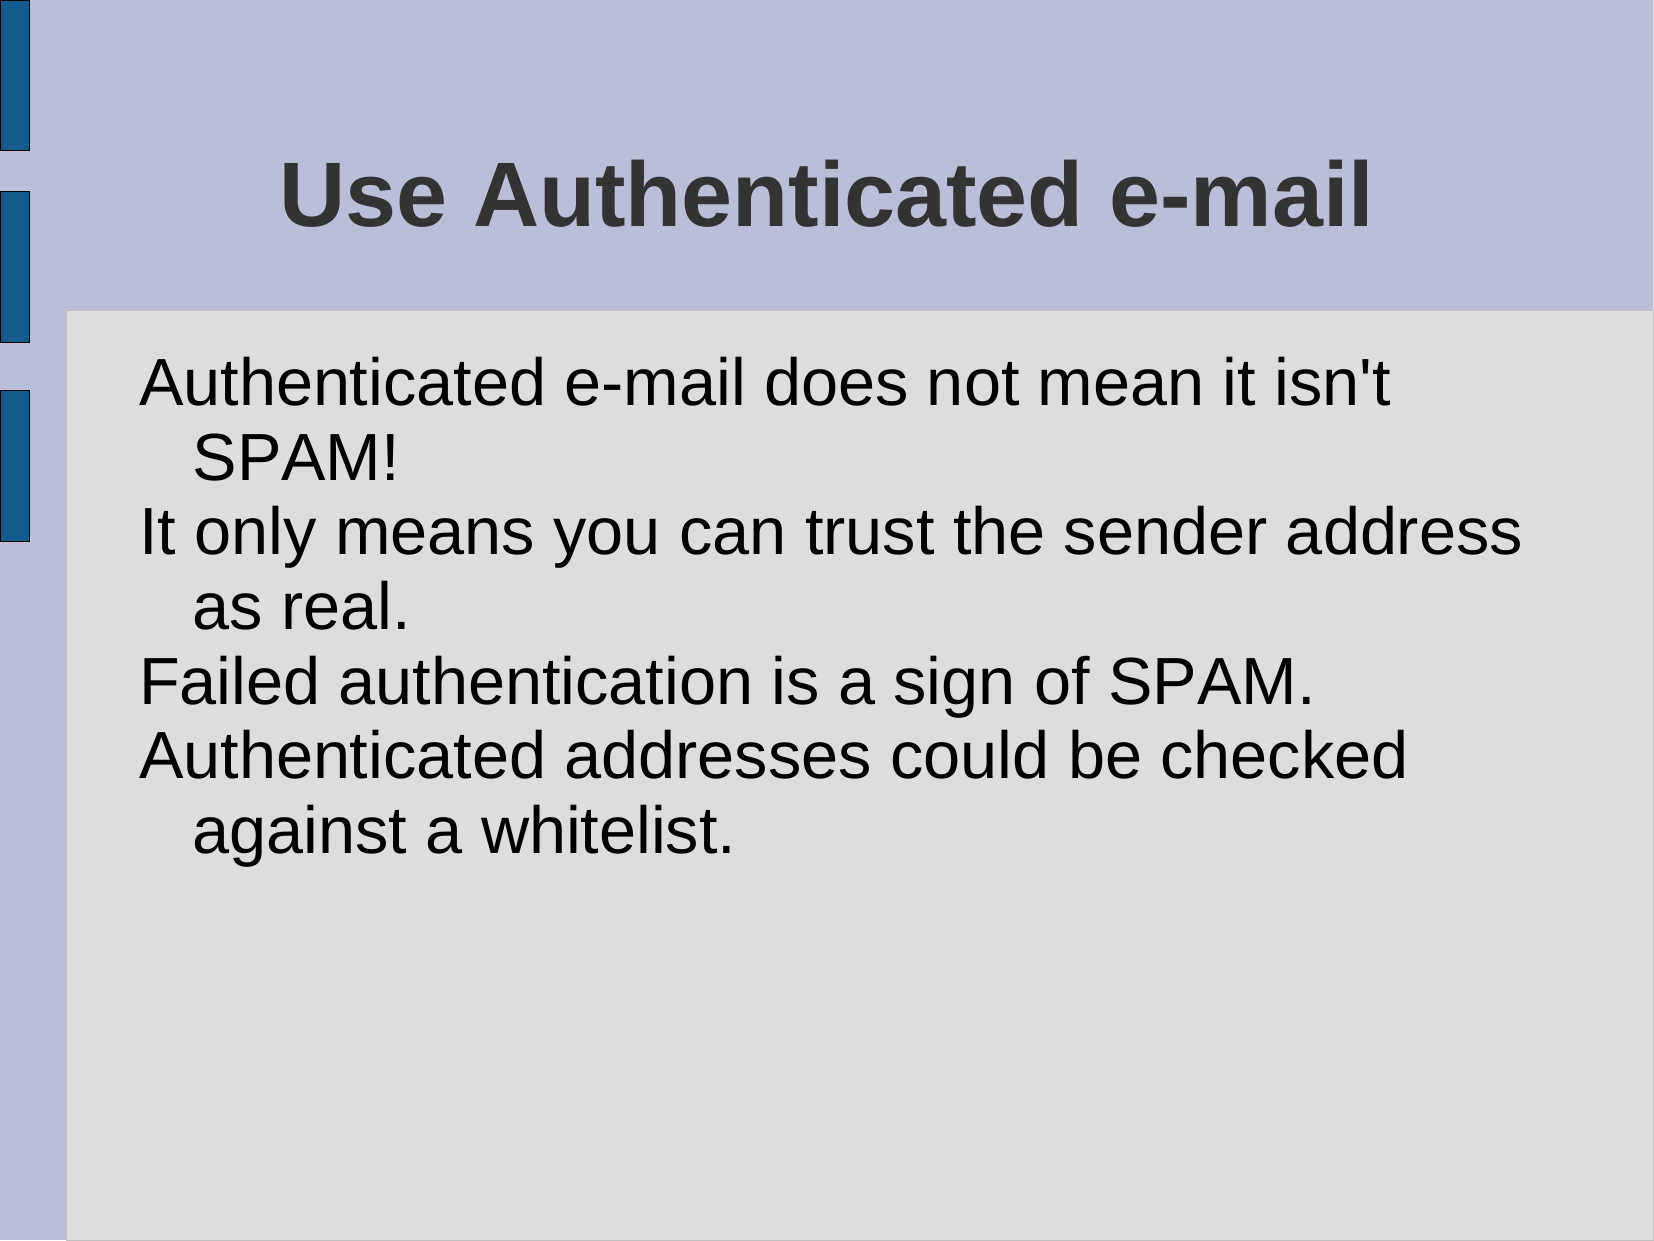

# Use Authenticated e-mail
Authenticated e-mail does not mean it isn't SPAM!
It only means you can trust the sender address as real.
Failed authentication is a sign of SPAM.
Authenticated addresses could be checked against a whitelist.